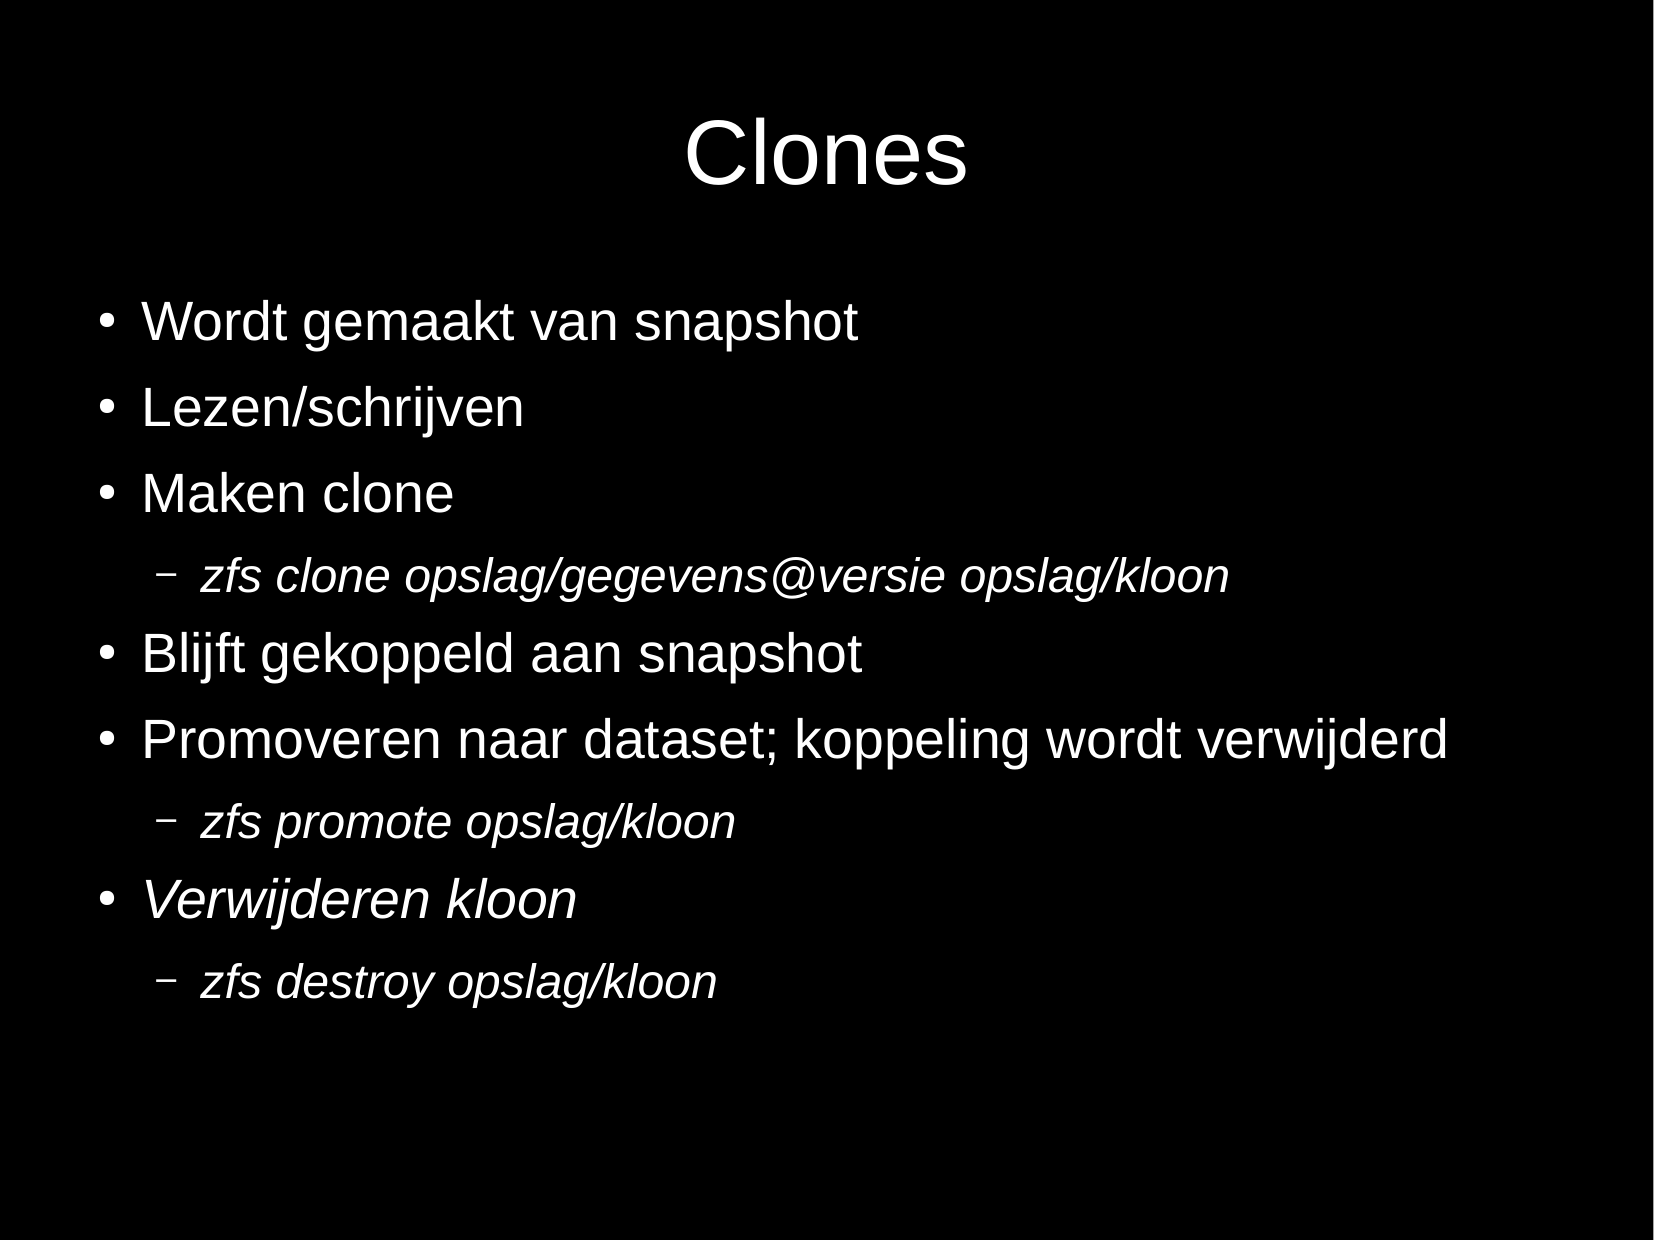

# Clones
Wordt gemaakt van snapshot
Lezen/schrijven
Maken clone
zfs clone opslag/gegevens@versie opslag/kloon
Blijft gekoppeld aan snapshot
Promoveren naar dataset; koppeling wordt verwijderd
zfs promote opslag/kloon
Verwijderen kloon
zfs destroy opslag/kloon